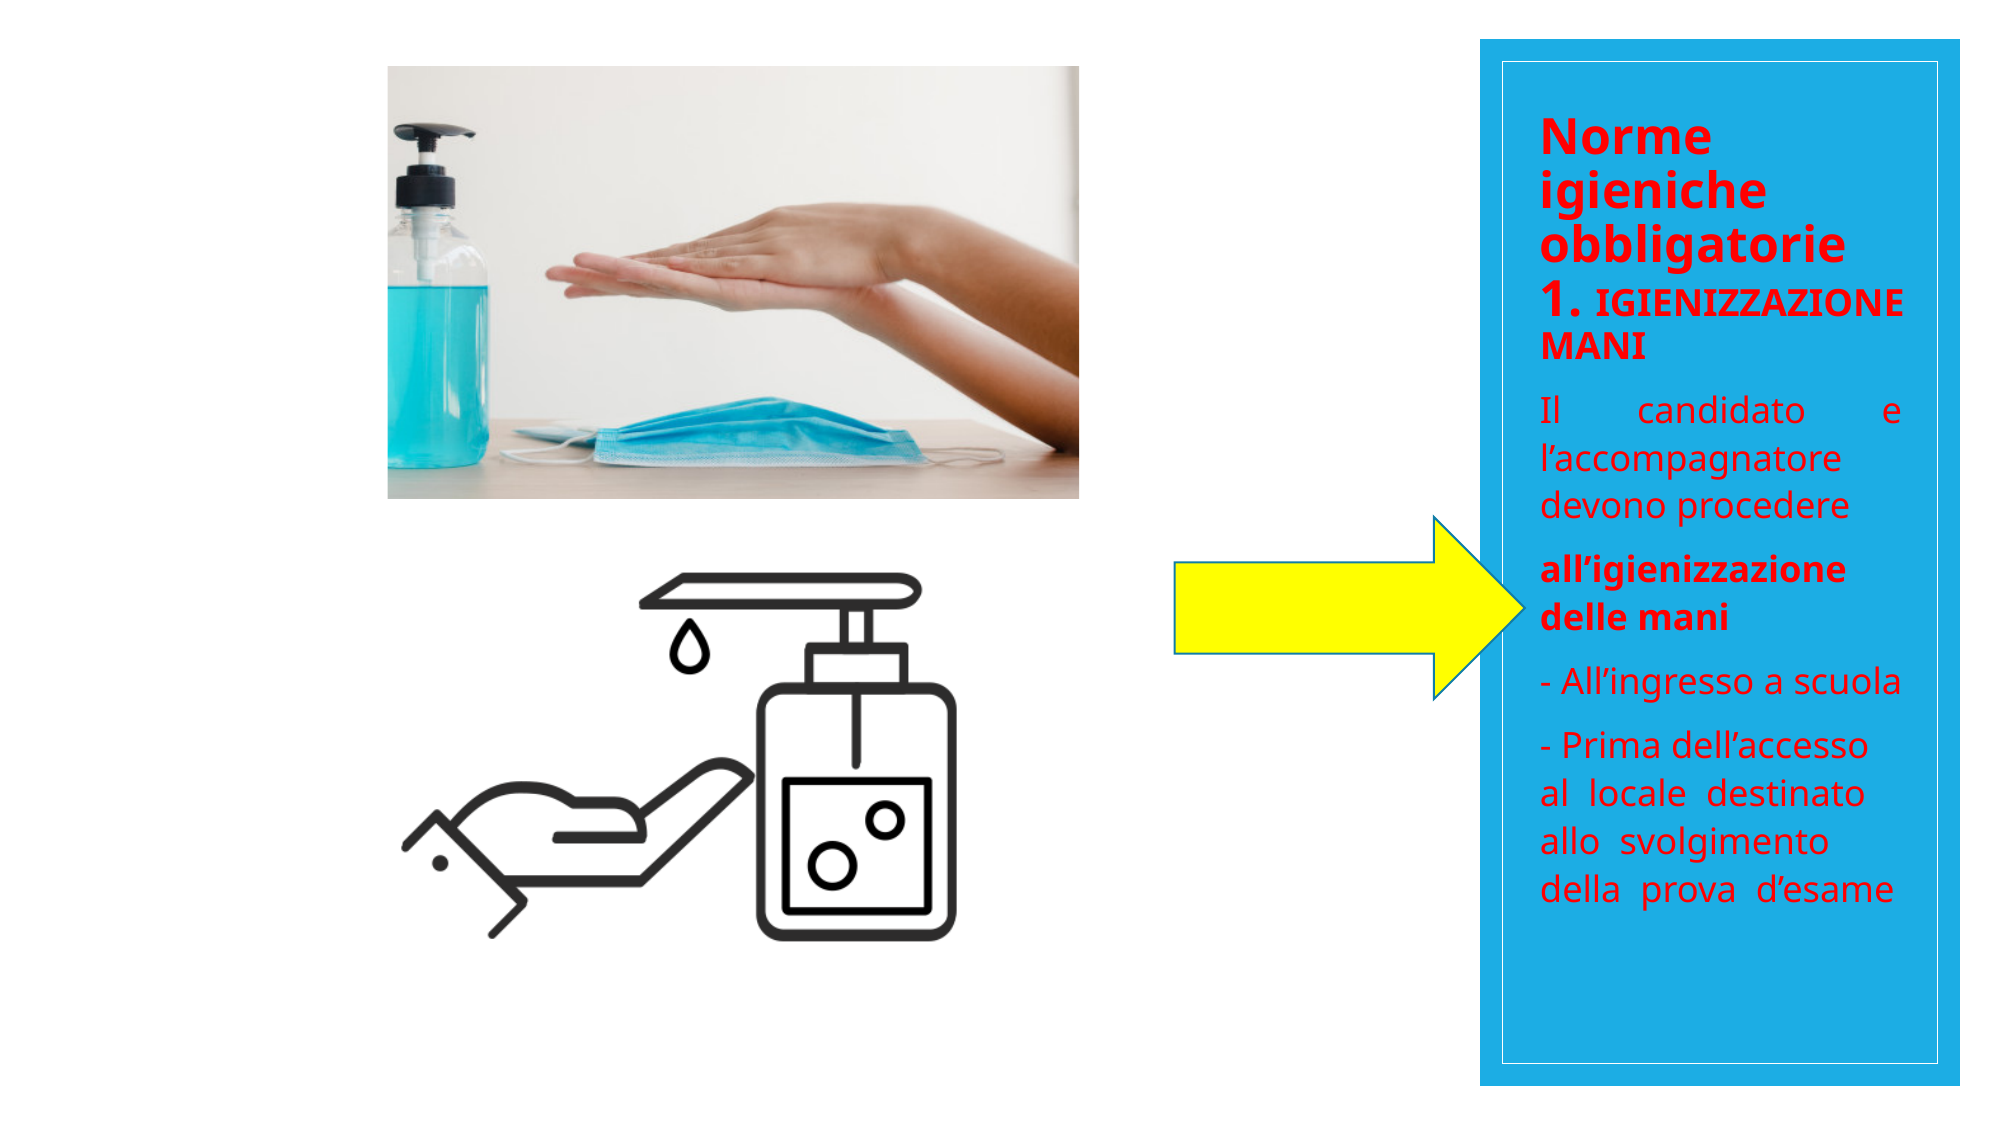

# Norme igieniche obbligatorie 1. IGIENIZZAZIONE MANI
Il candidato e l’accompagnatore devono procedere
all’igienizzazione delle mani
- All’ingresso a scuola
- Prima dell’accesso al locale destinato allo svolgimento della prova d’esame